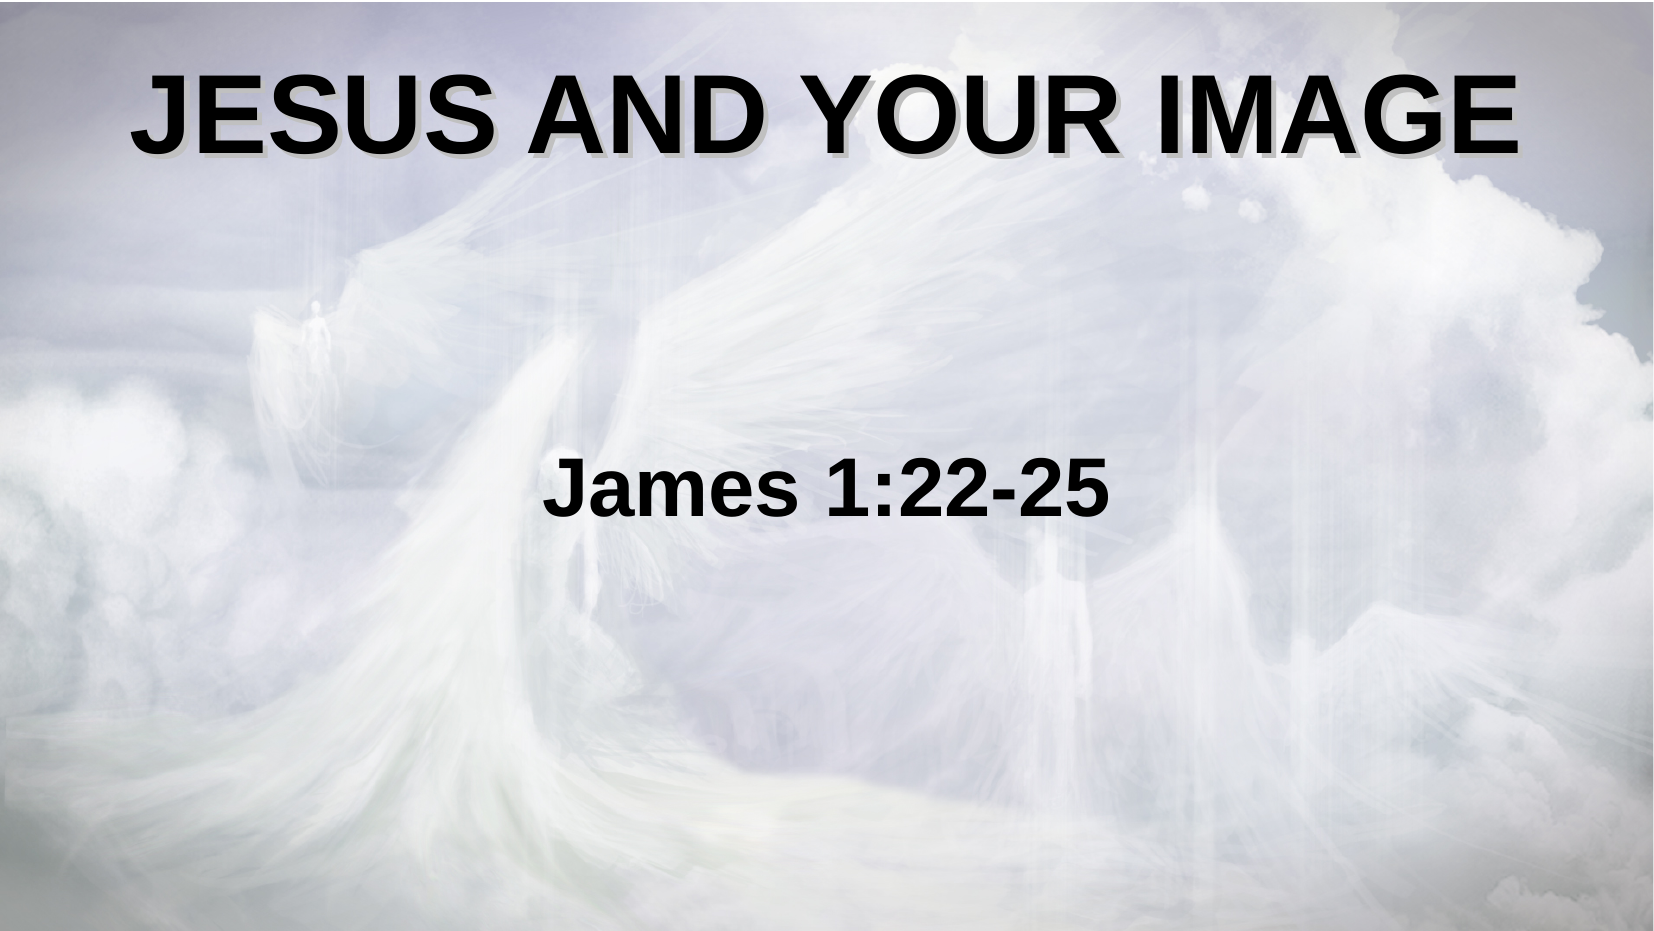

# JESUS AND YOUR IMAGE
James 1:22-25